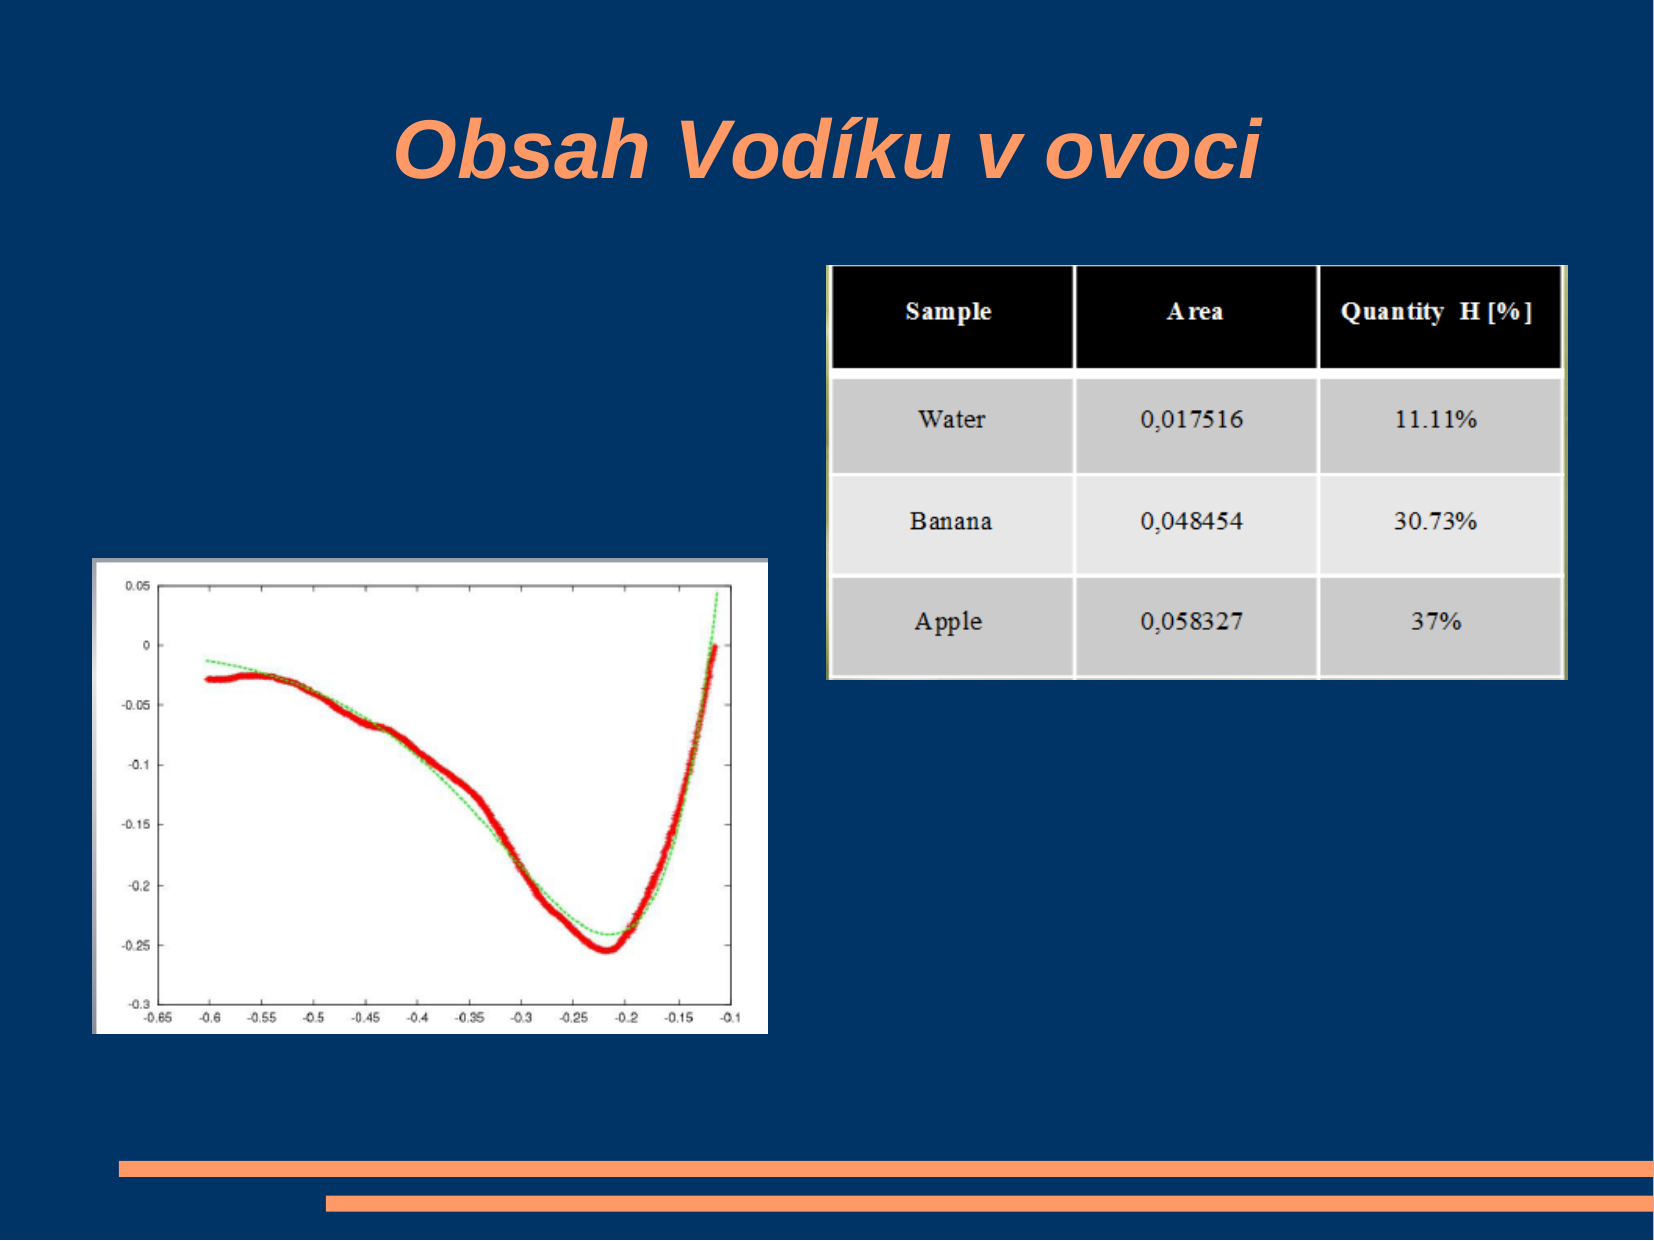

# Obsah Vodíku v ovoci
| Sample | Area | Quantity H [%] |
| --- | --- | --- |
| Water | 0,017516 | 11.11% |
| Banana | 0,048454 | 30.73% |
| Apple | 0,058327 | 37% |